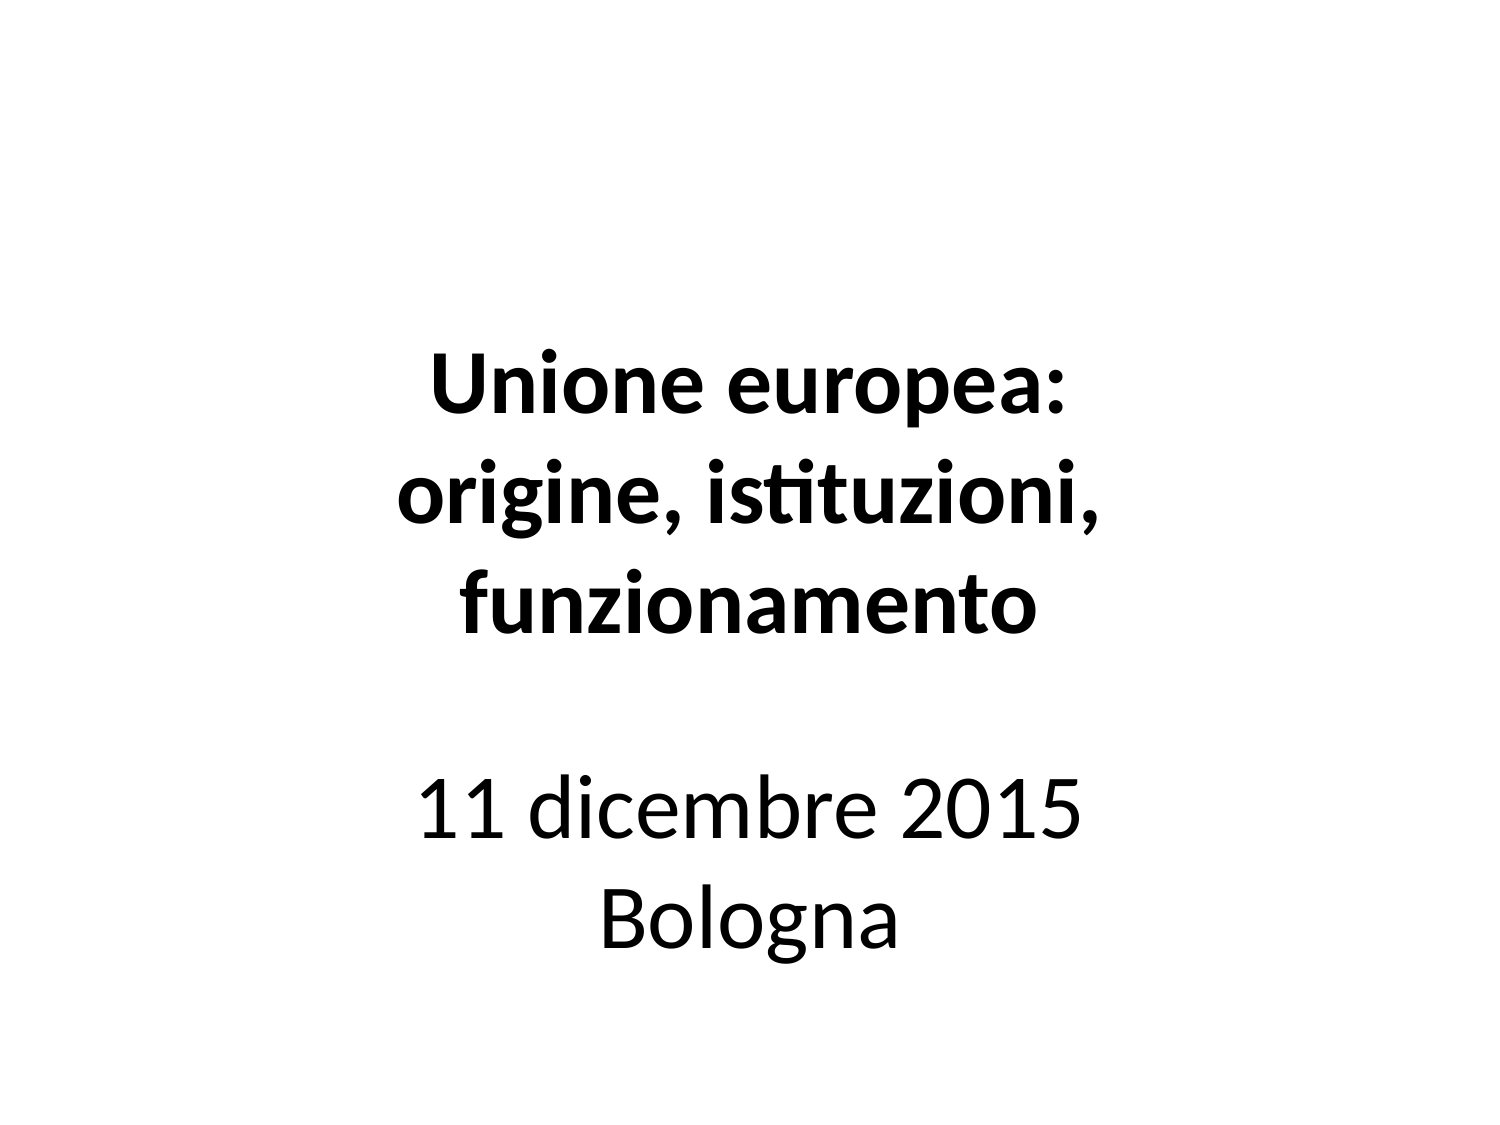

# Unione europea: origine, istituzioni, funzionamento
11 dicembre 2015
Bologna